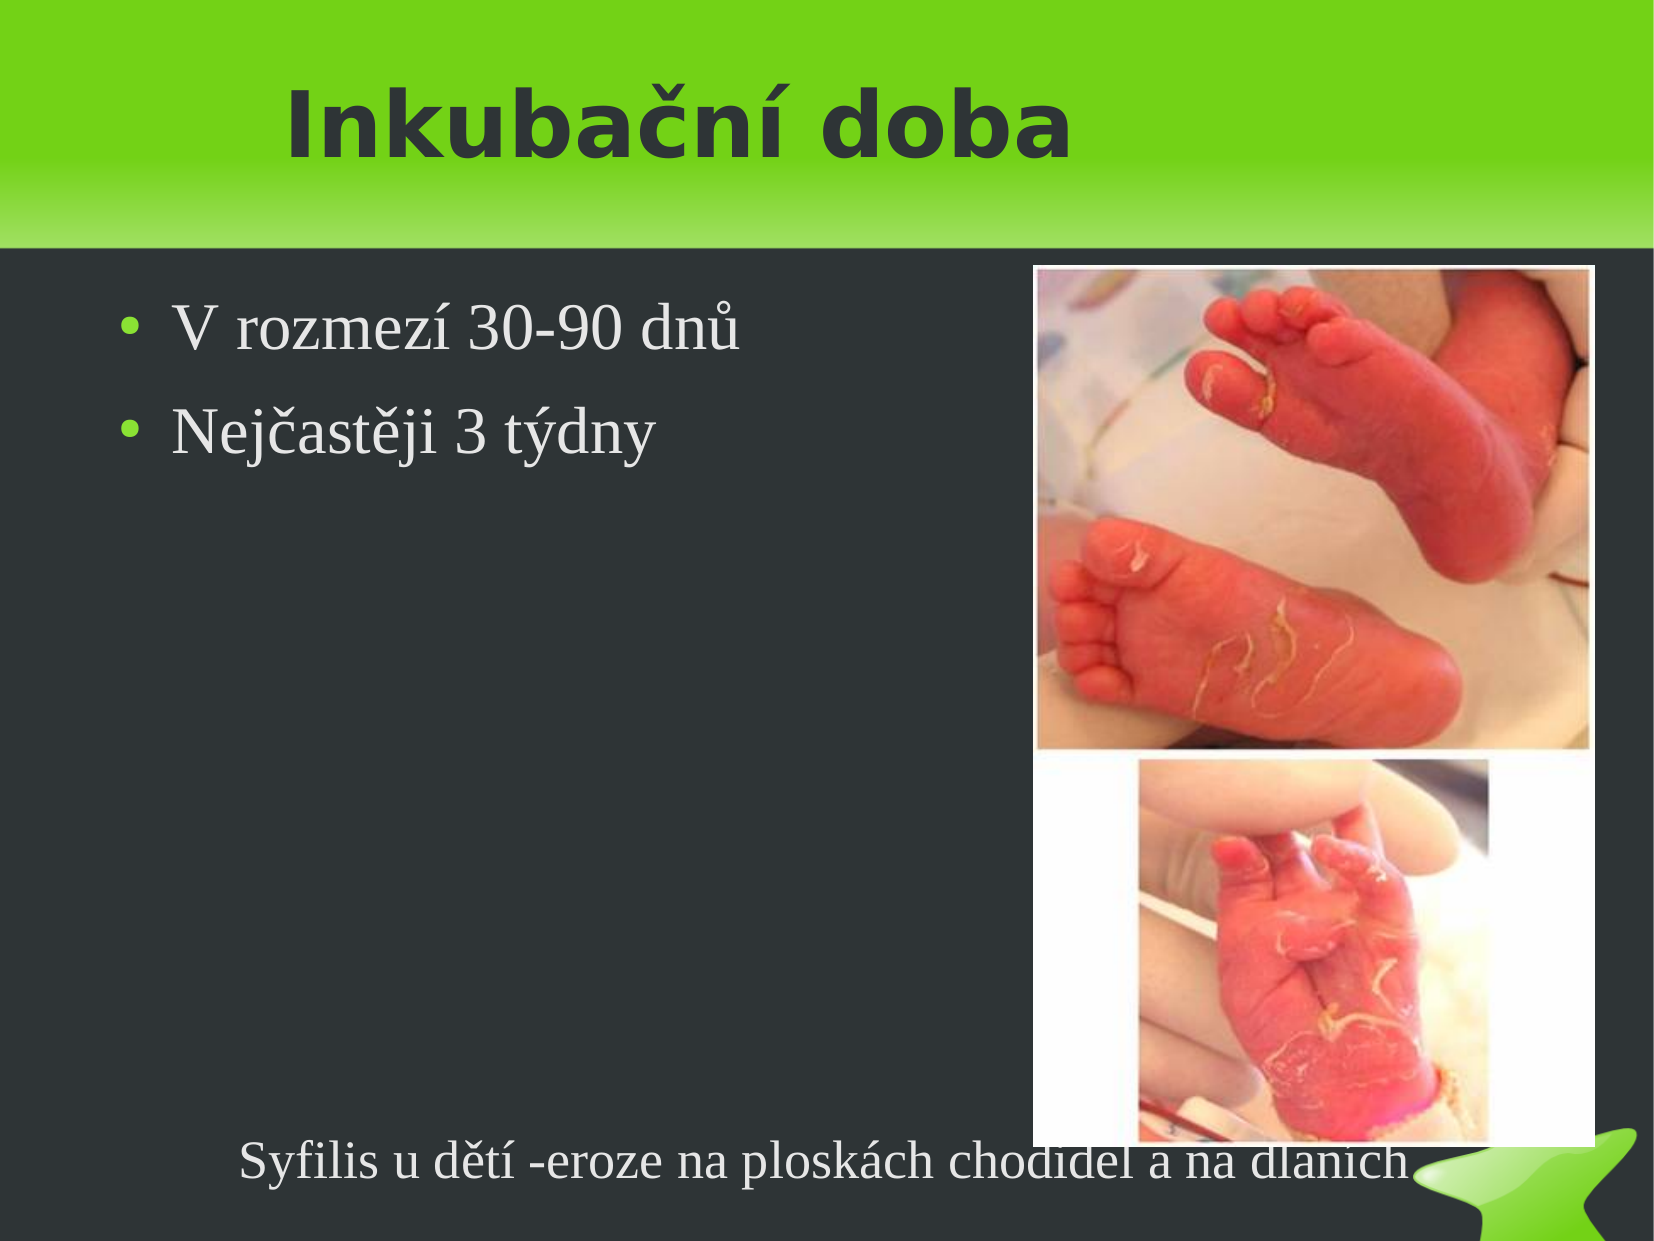

# Inkubační doba
V rozmezí 30-90 dnů
Nejčastěji 3 týdny
 Syfilis u dětí -eroze na ploskách chodidel a na dlaních